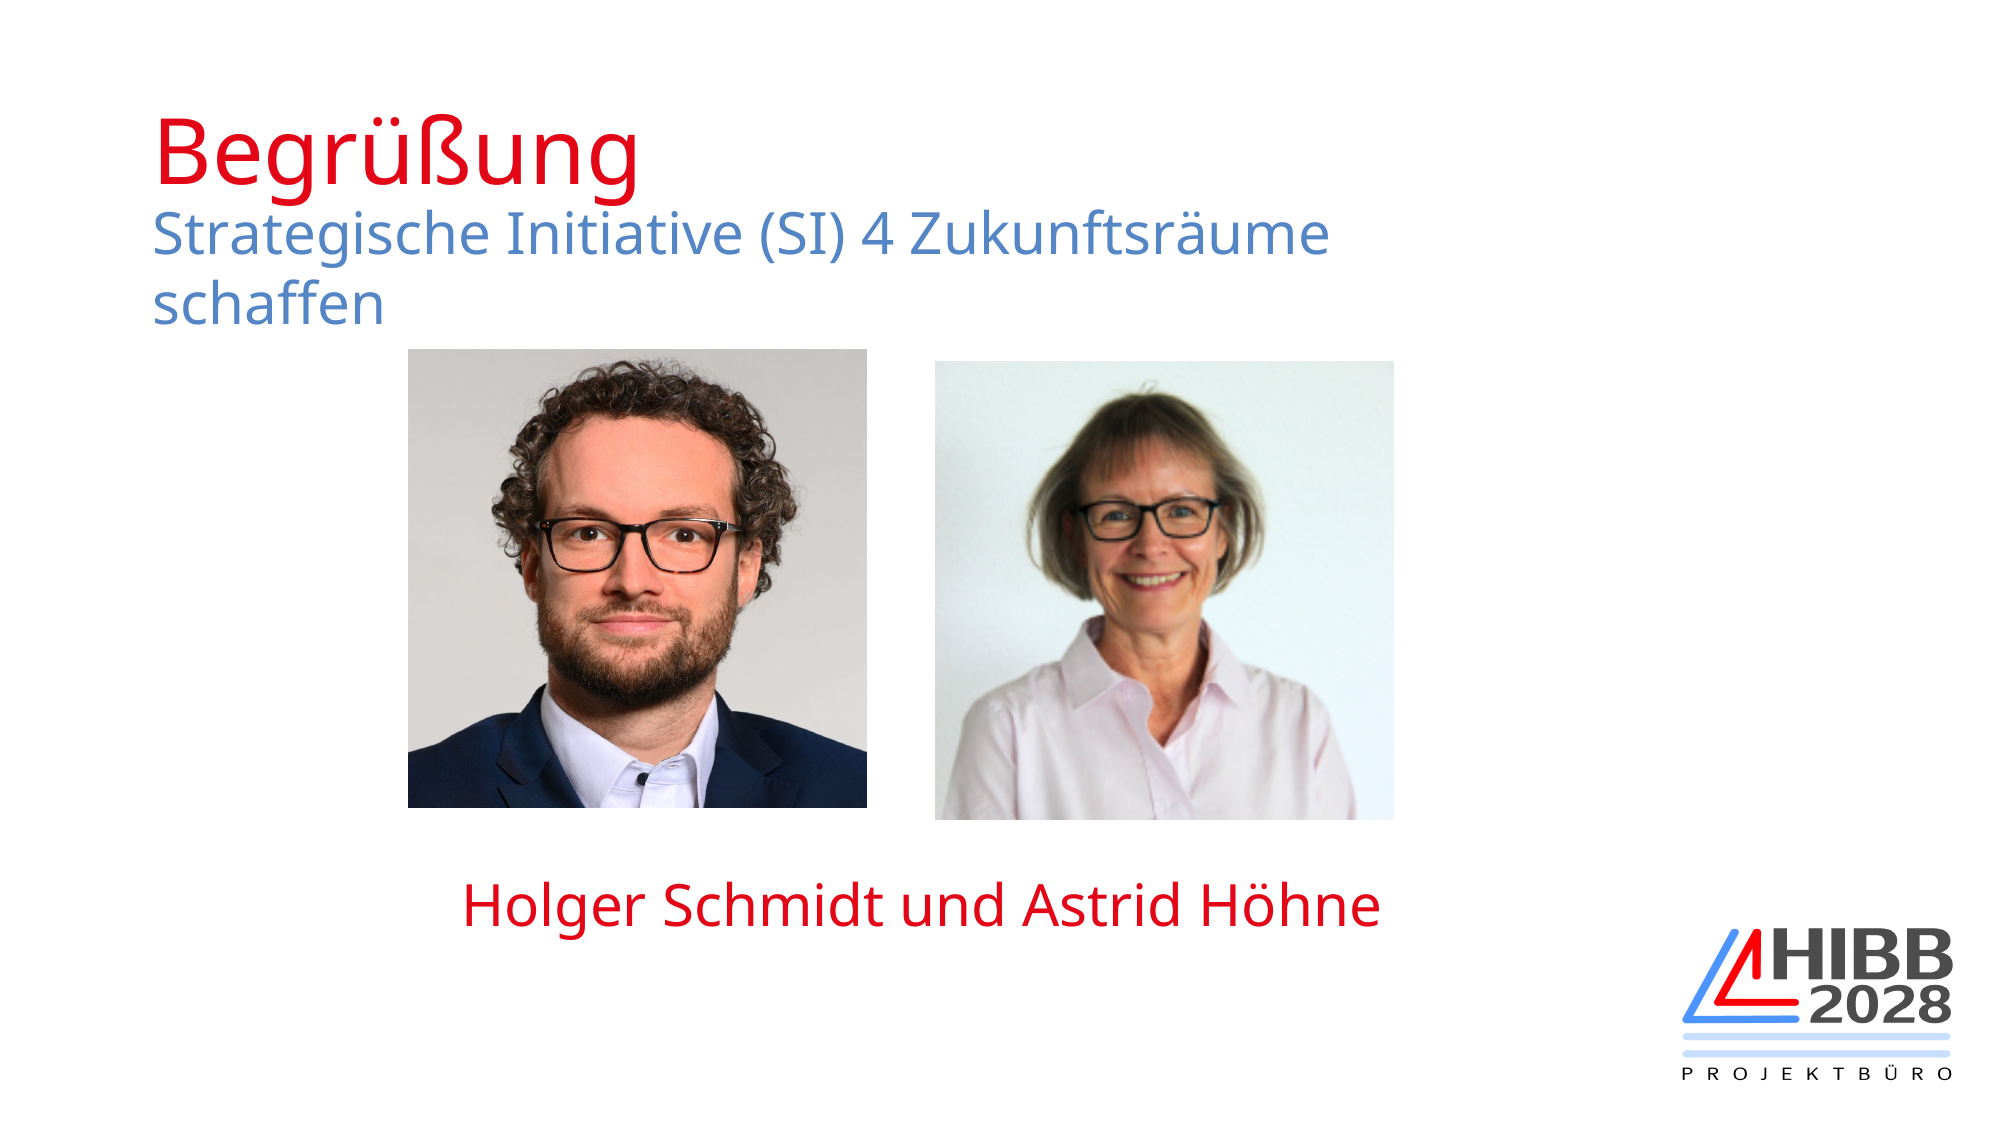

# Begrüßung
Strategische Initiative (SI) 4 Zukunftsräume schaffen
Holger Schmidt und Astrid Höhne